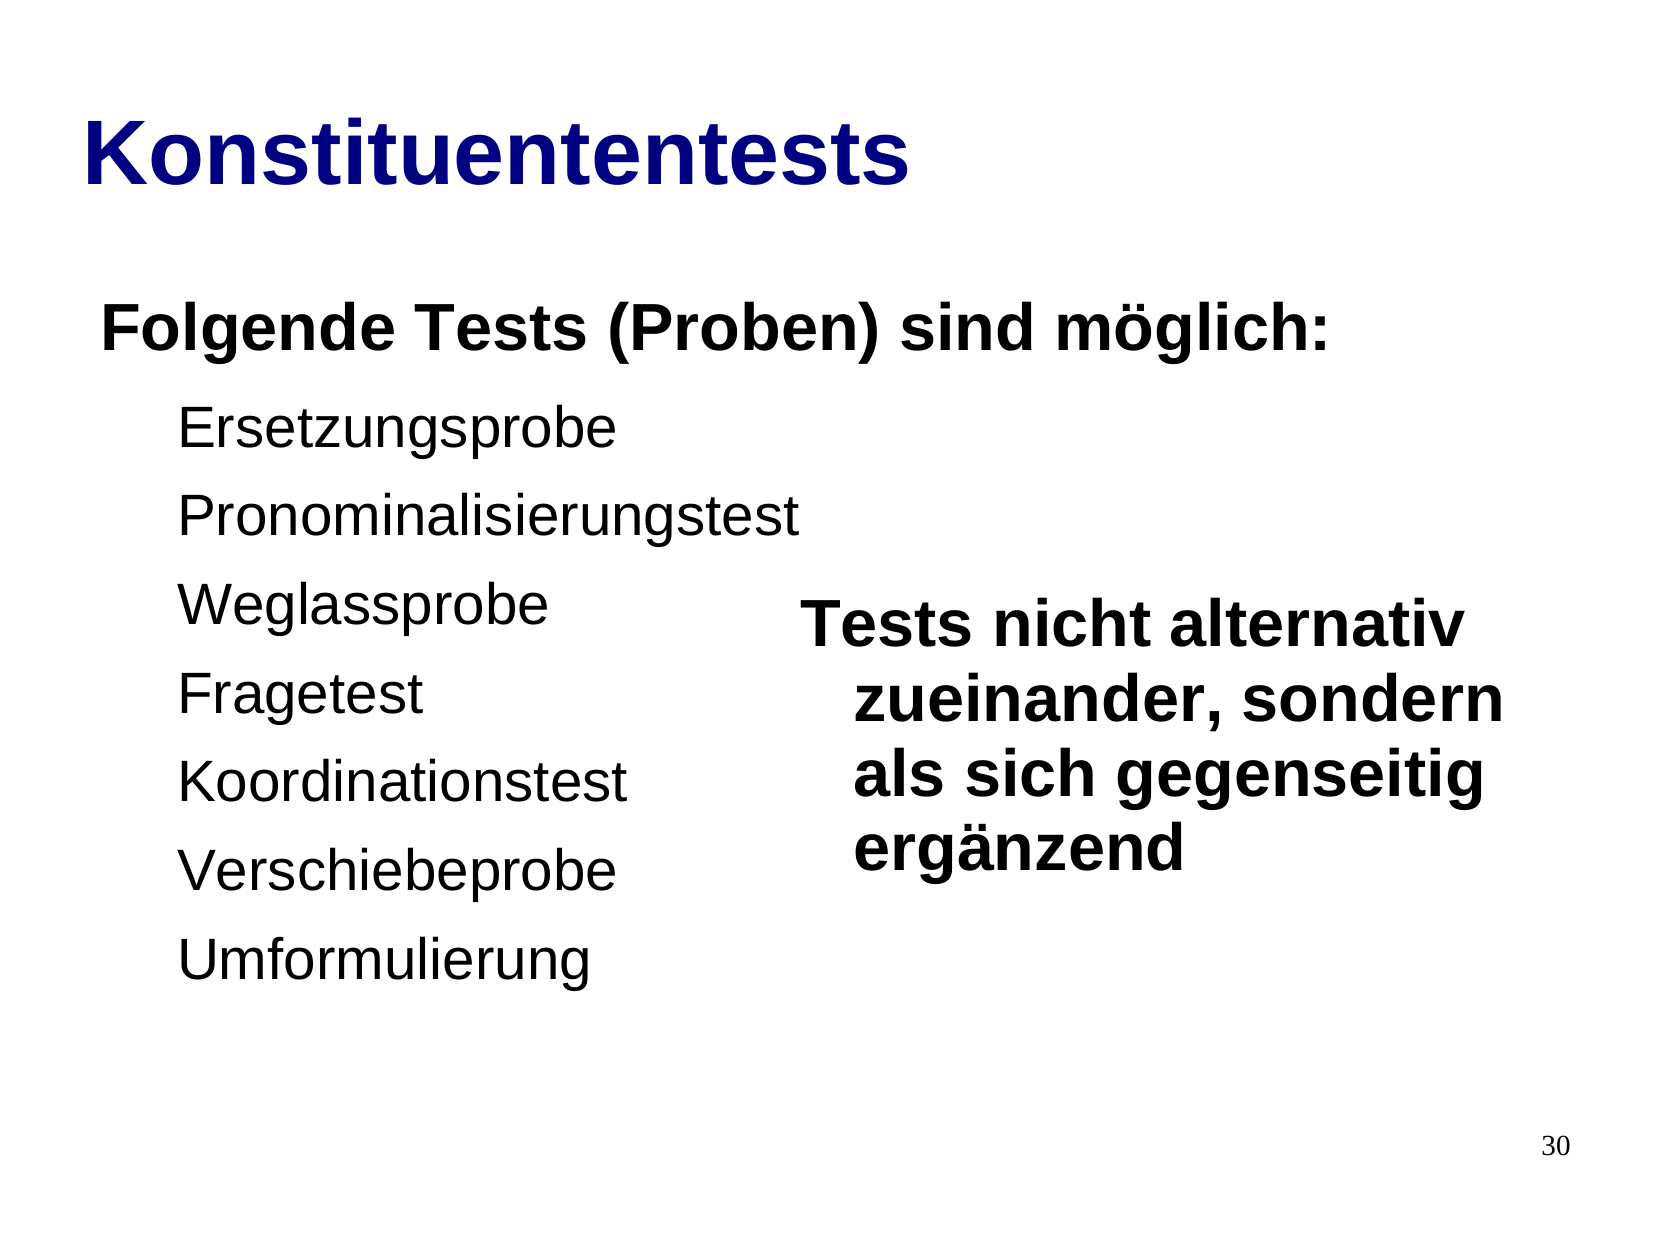

# Konstituententests
Folgende Tests (Proben) sind möglich:
Ersetzungsprobe
Pronominalisierungstest
Weglassprobe
Fragetest
Koordinationstest
Verschiebeprobe
Umformulierung
Tests nicht alternativ zueinander, sondern als sich gegenseitig ergänzend
30